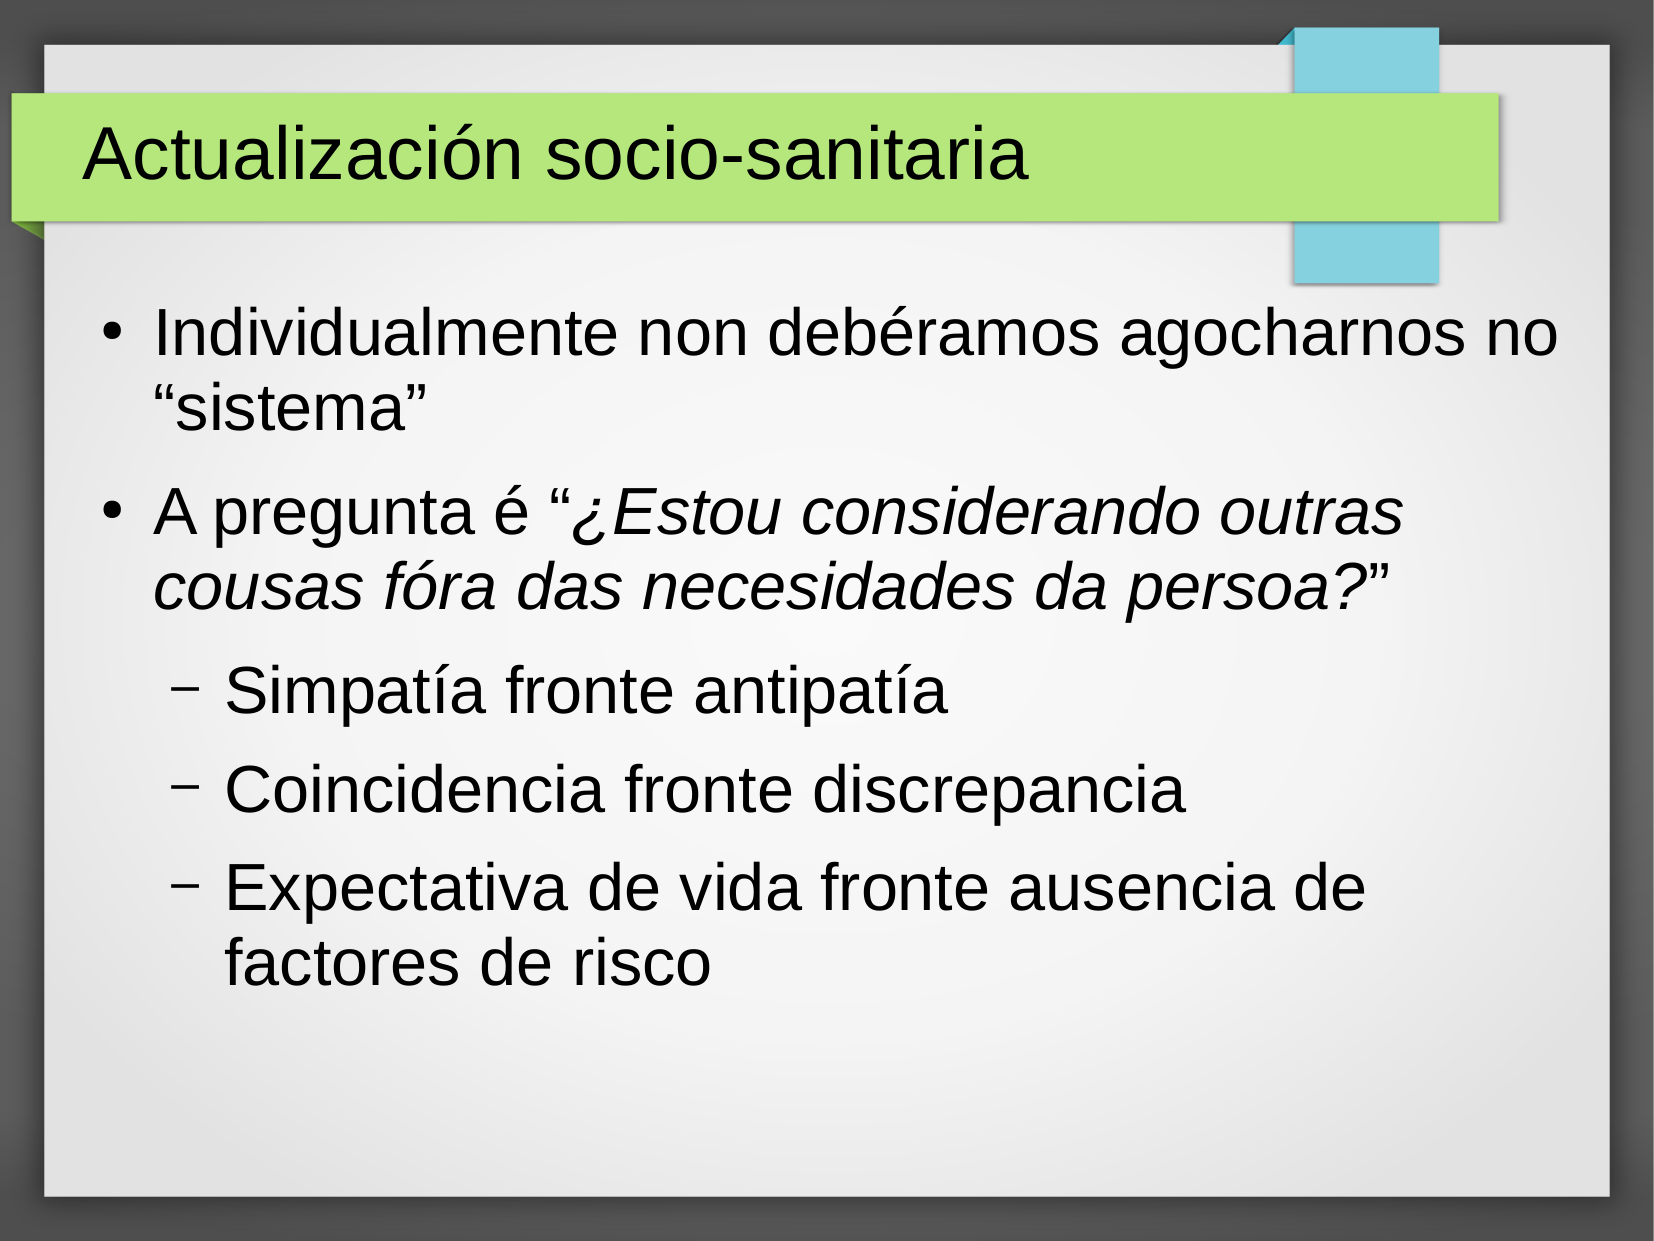

# Actualización socio-sanitaria
Individualmente non debéramos agocharnos no “sistema”
A pregunta é “¿Estou considerando outras cousas fóra das necesidades da persoa?”
Simpatía fronte antipatía
Coincidencia fronte discrepancia
Expectativa de vida fronte ausencia de factores de risco